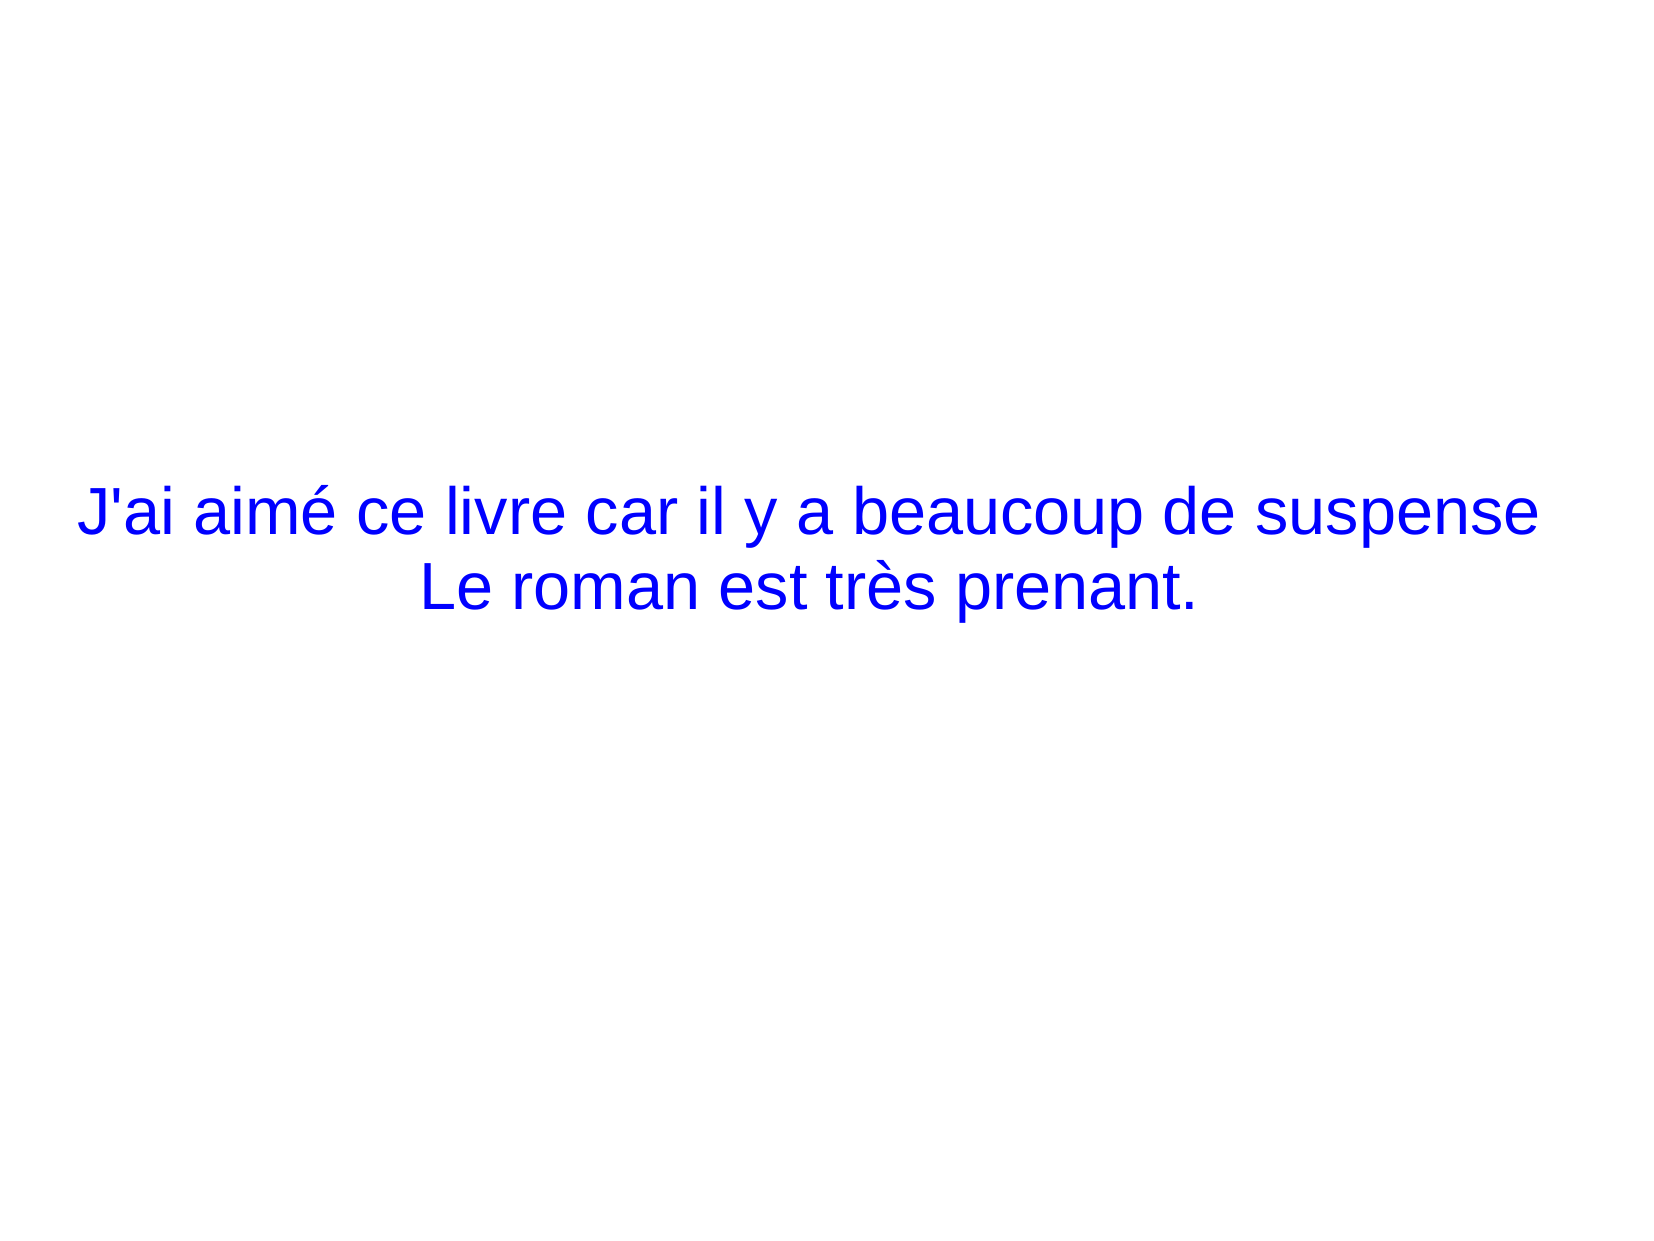

# J'ai aimé ce livre car il y a beaucoup de suspense
Le roman est très prenant.